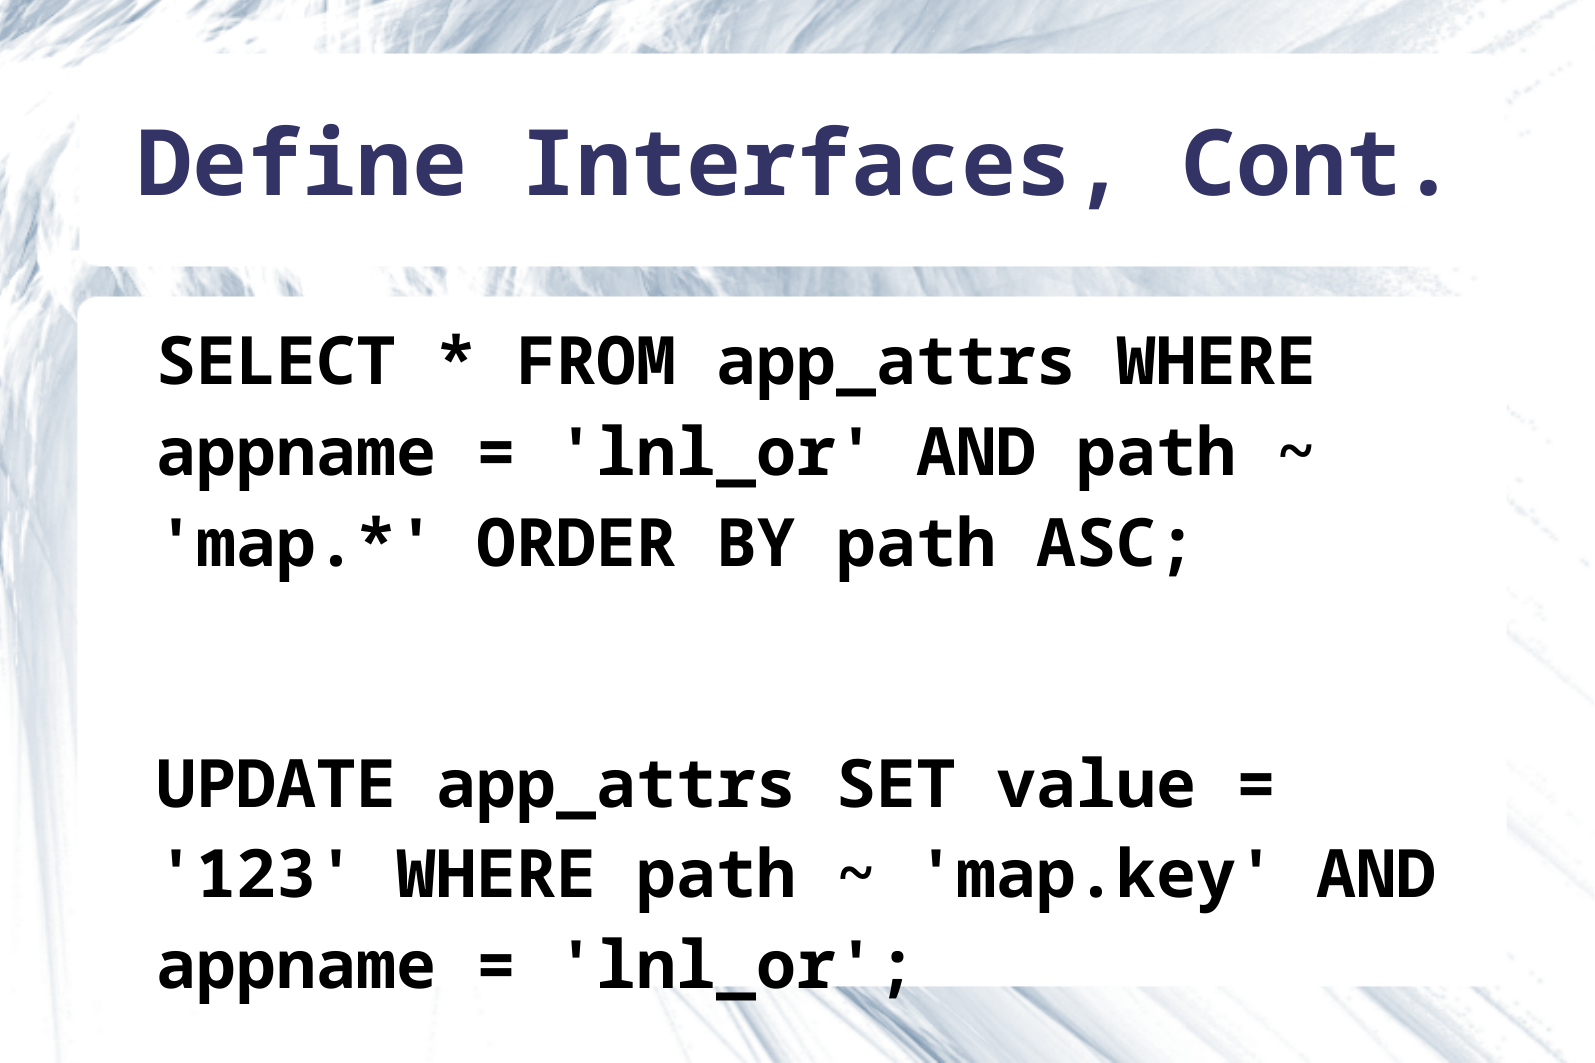

# Define Interfaces, Cont.
SELECT * FROM app_attrs WHERE appname = 'lnl_or' AND path ~ 'map.*' ORDER BY path ASC;
UPDATE app_attrs SET value = '123' WHERE path ~ 'map.key' AND appname = 'lnl_or';